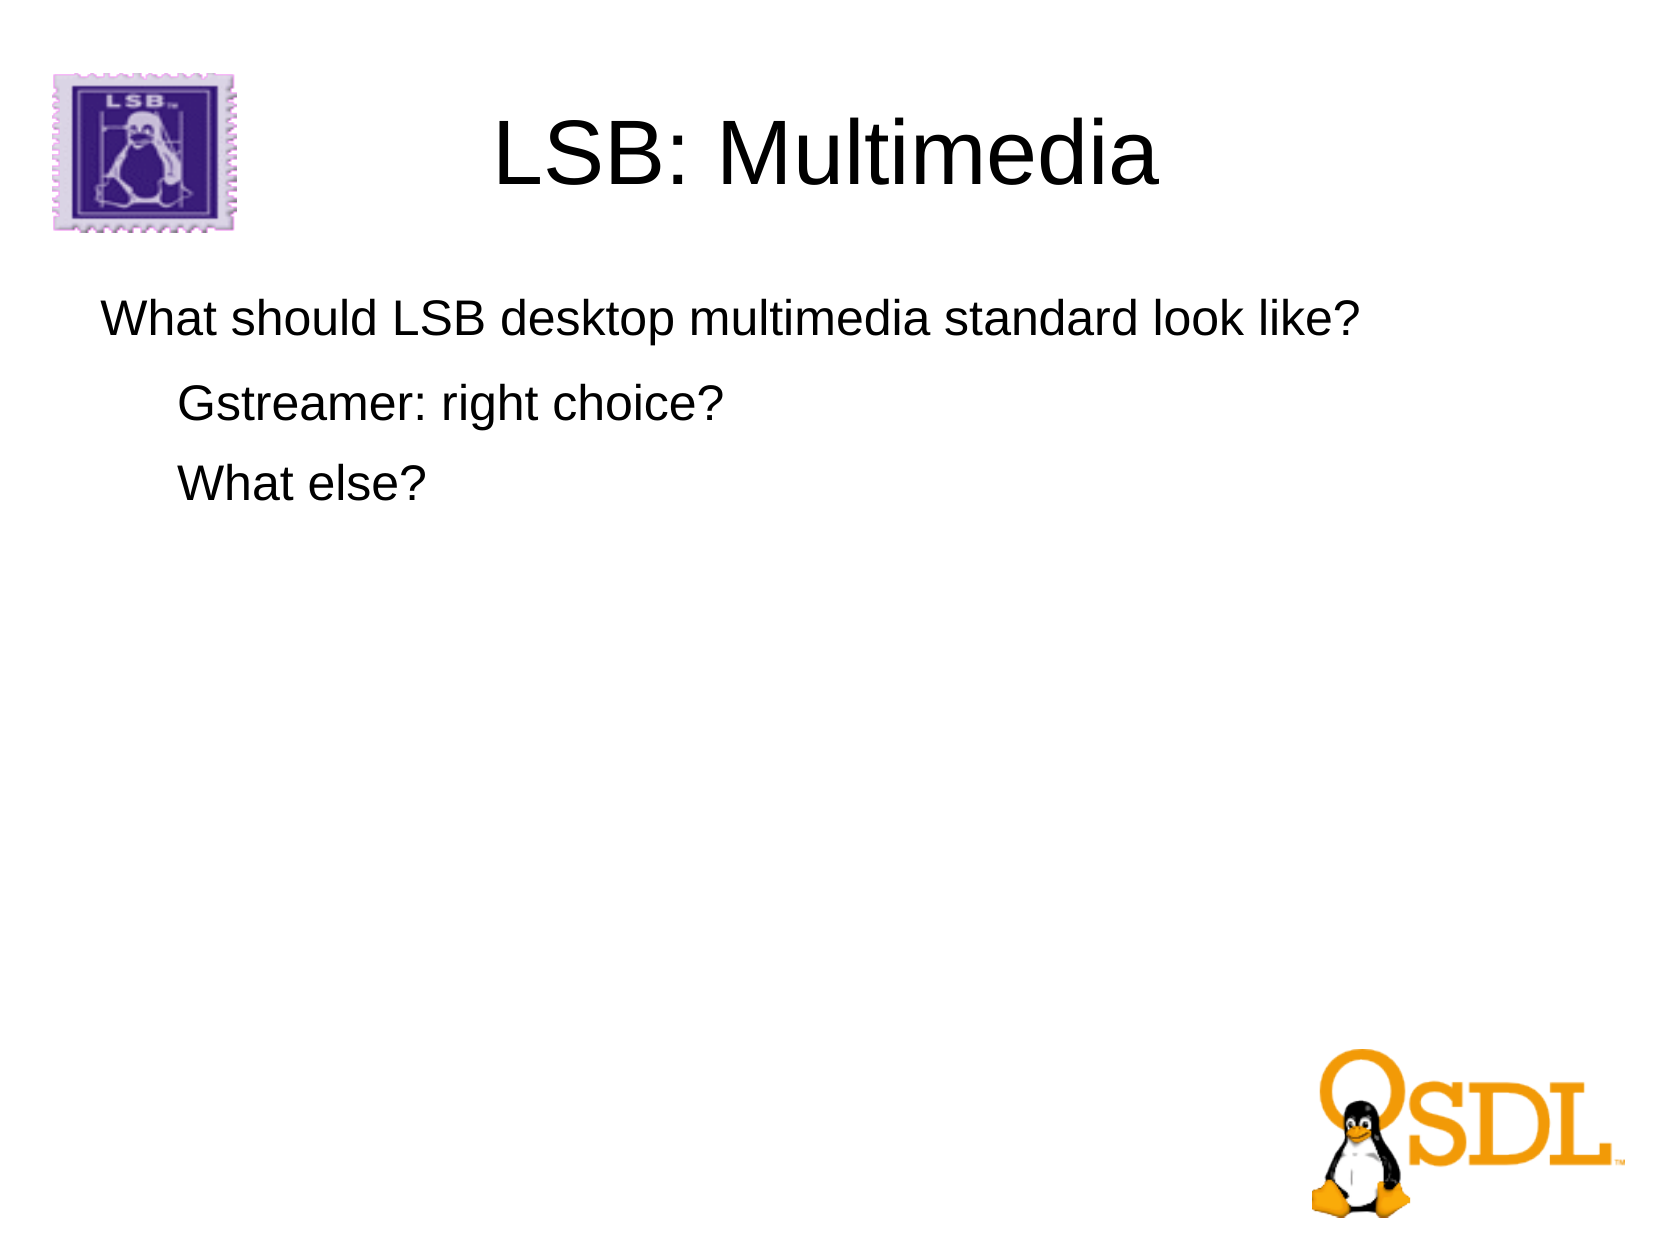

# LSB: Multimedia
What should LSB desktop multimedia standard look like?
Gstreamer: right choice?
What else?